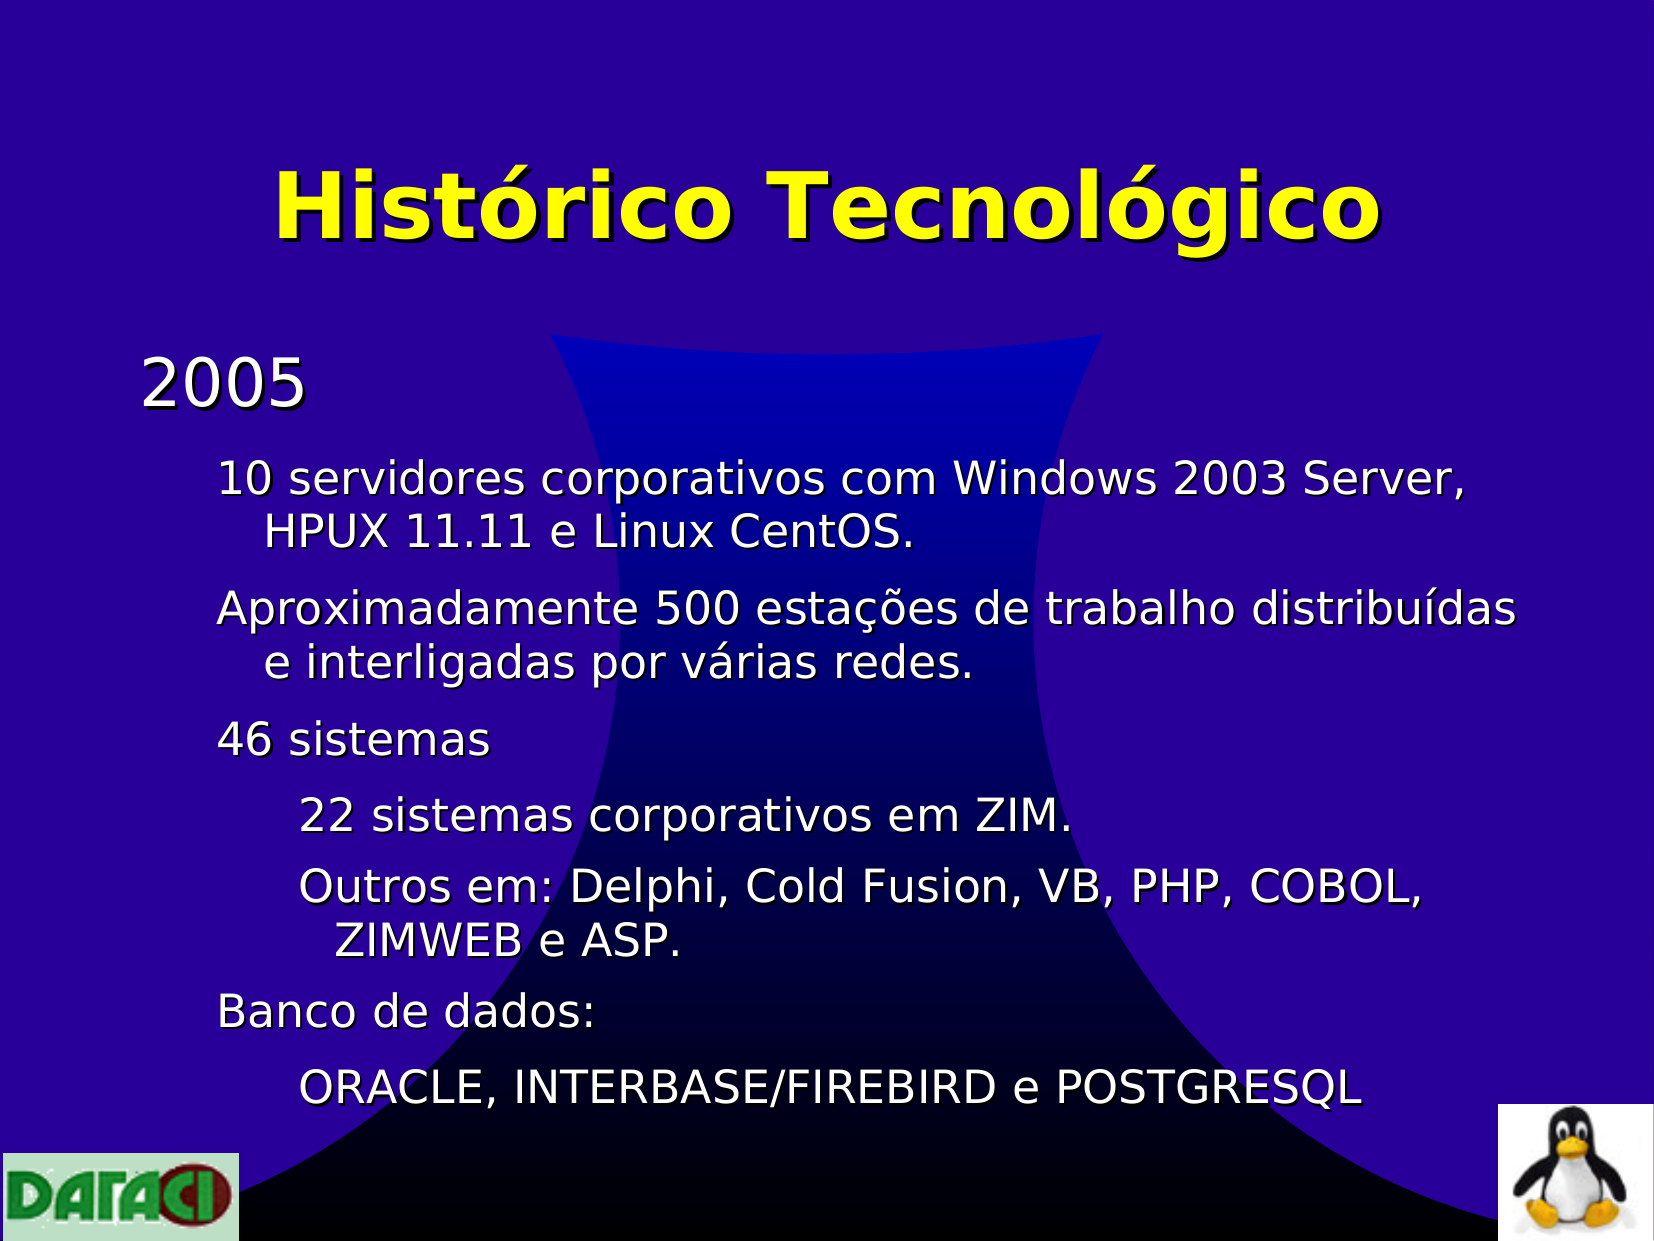

# Histórico Tecnológico
2005
10 servidores corporativos com Windows 2003 Server, HPUX 11.11 e Linux CentOS.
Aproximadamente 500 estações de trabalho distribuídas e interligadas por várias redes.
46 sistemas
22 sistemas corporativos em ZIM.
Outros em: Delphi, Cold Fusion, VB, PHP, COBOL, ZIMWEB e ASP.
Banco de dados:
ORACLE, INTERBASE/FIREBIRD e POSTGRESQL